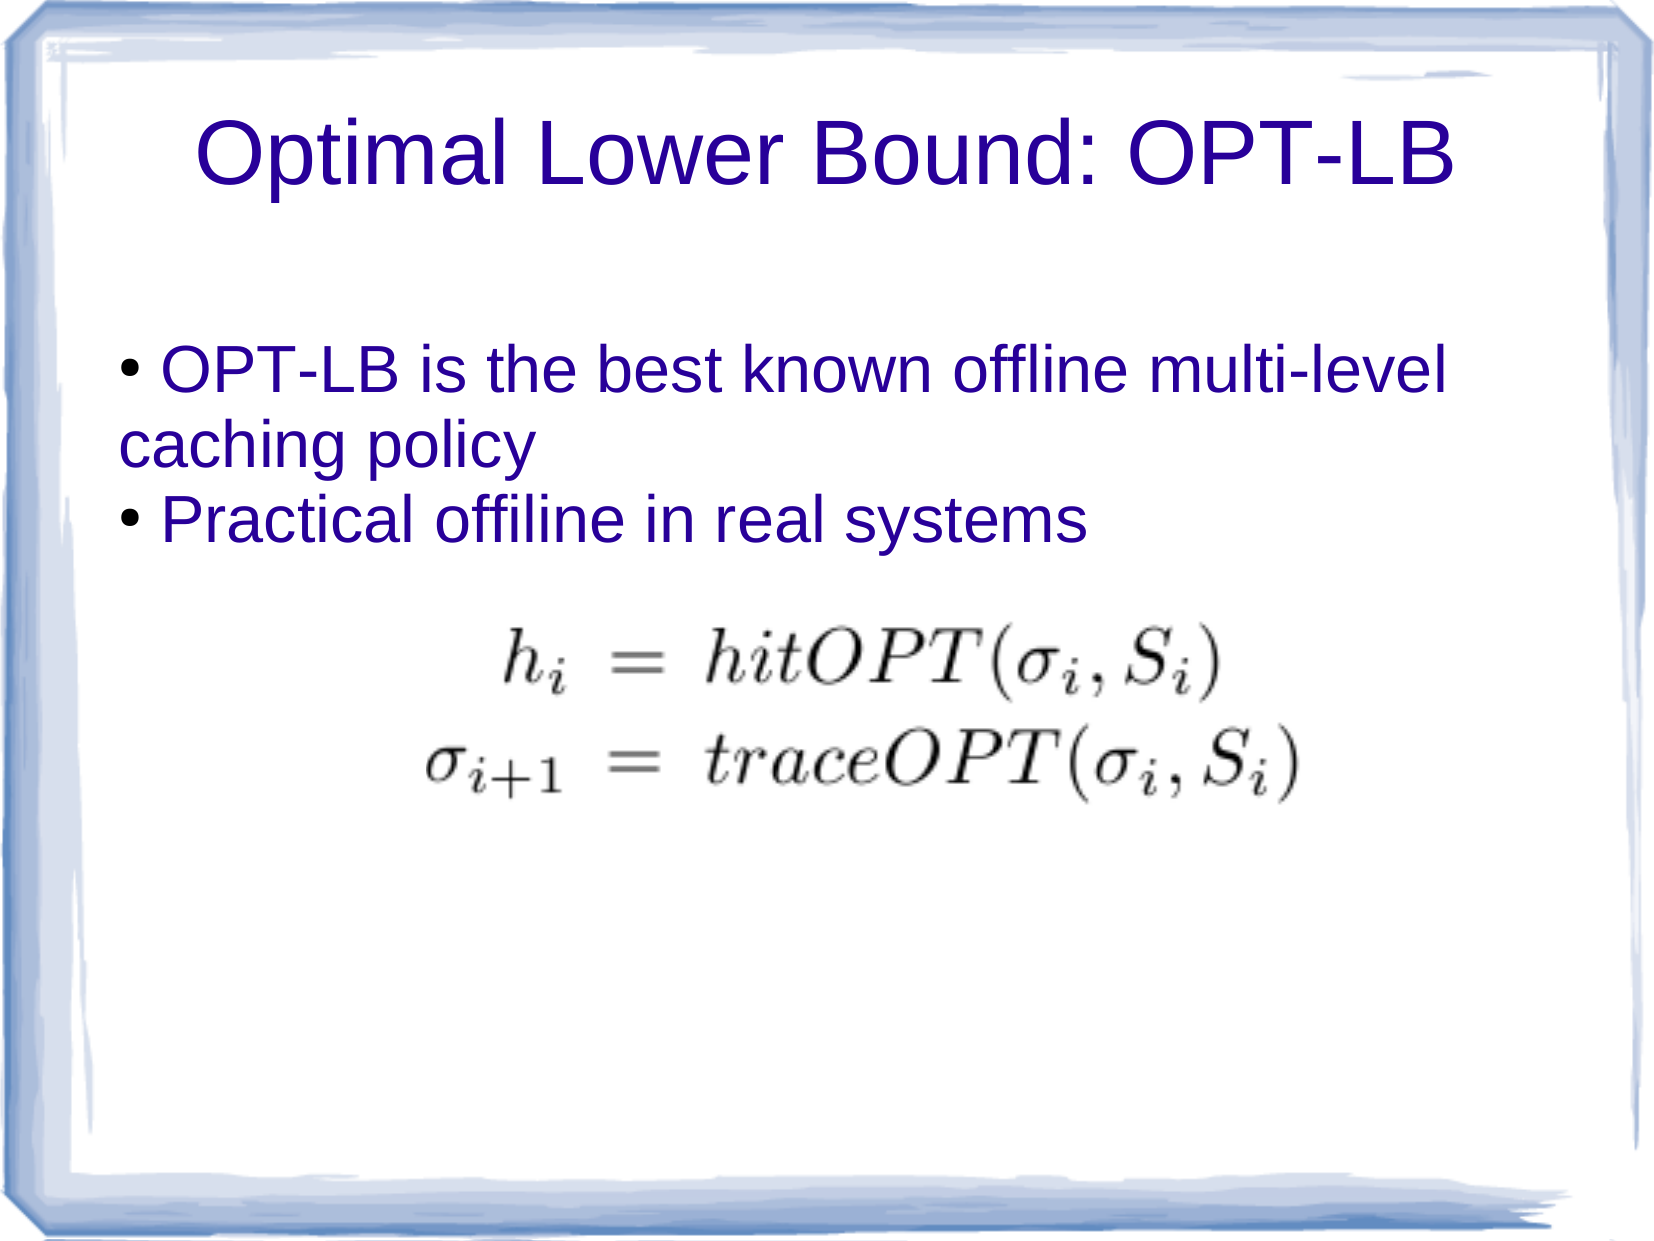

# Optimal Lower Bound: OPT-LB
 OPT-LB is the best known offline multi-level caching policy
 Practical offiline in real systems